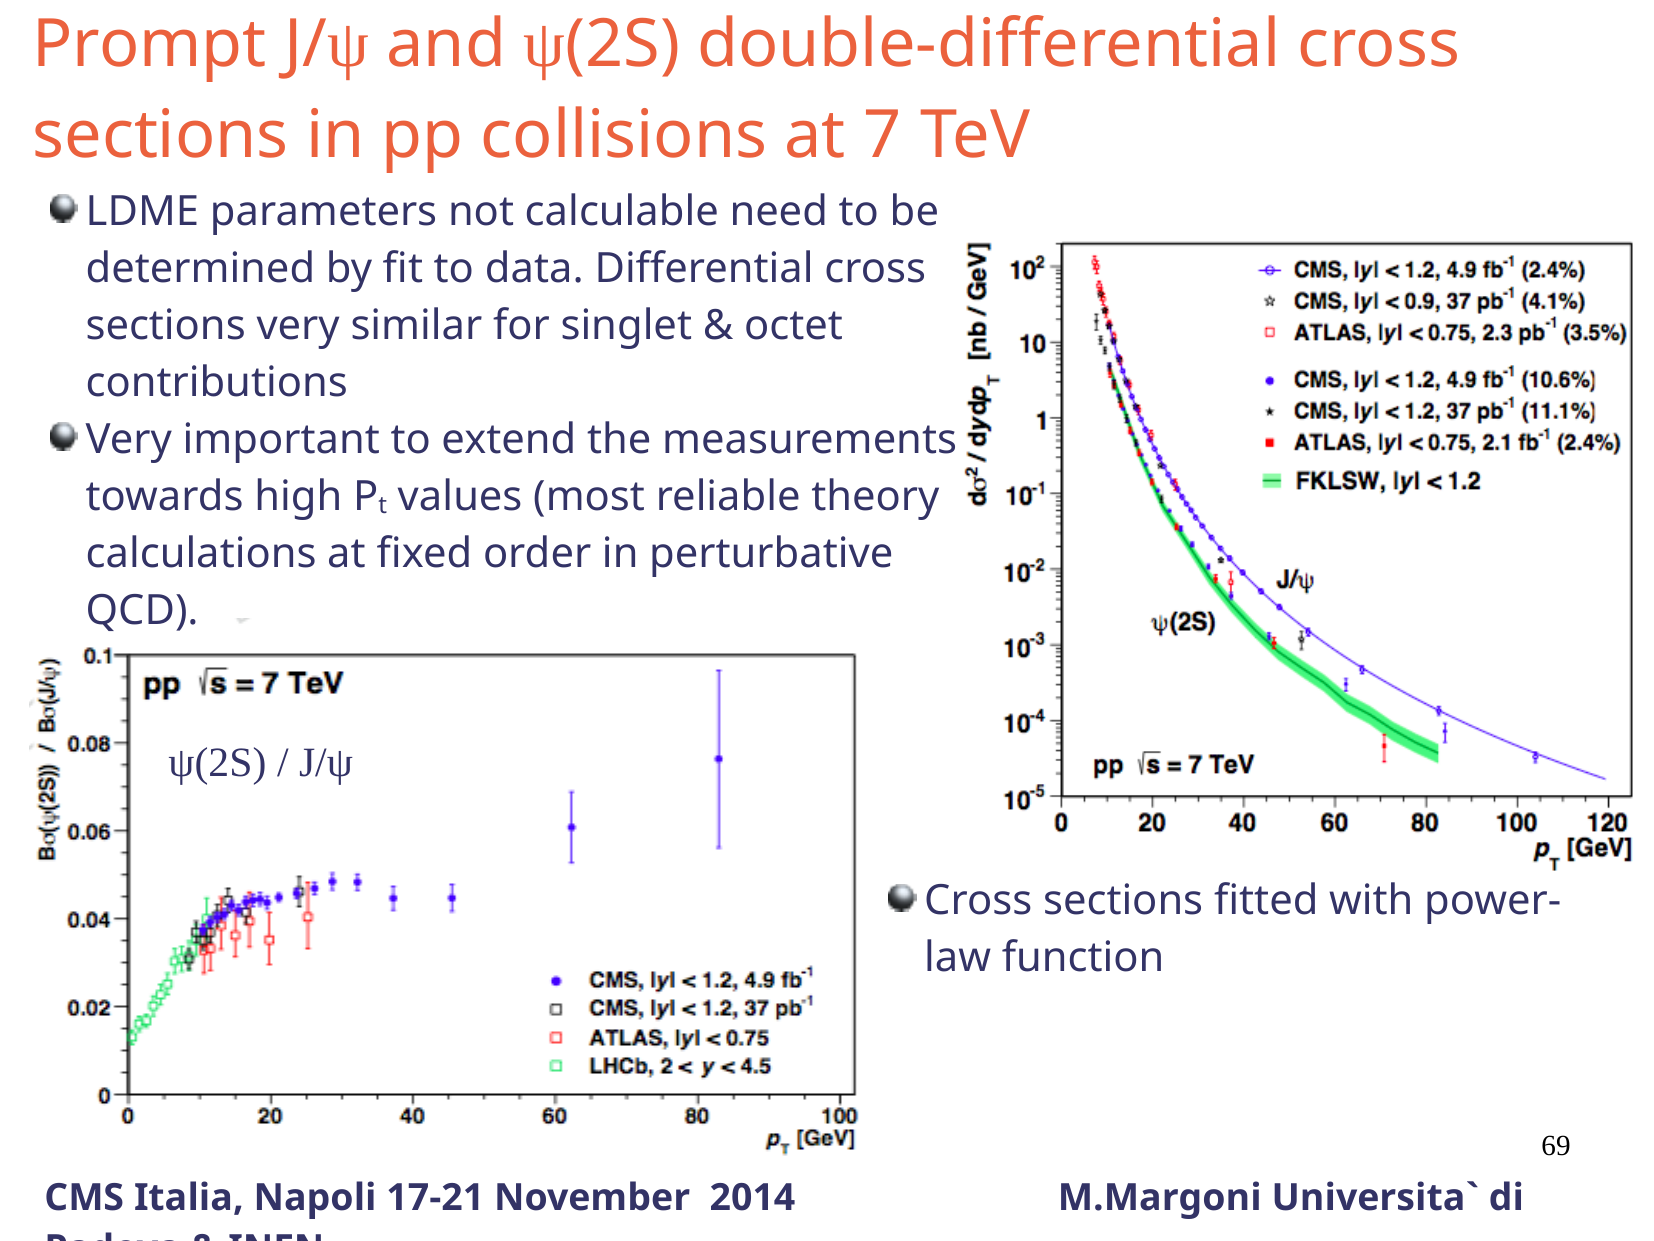

Prompt J/ψ and ψ(2S) double-differential cross sections in pp collisions at 7 TeV
LDME parameters not calculable need to be determined by fit to data. Differential cross sections very similar for singlet & octet contributions
Very important to extend the measurements towards high Pt values (most reliable theory calculations at fixed order in perturbative QCD).
ψ(2S) / J/ψ
Cross sections fitted with power-law function
69
CMS Italia, Napoli 17-21 November 2014 M.Margoni Universita` di Padova & INFN